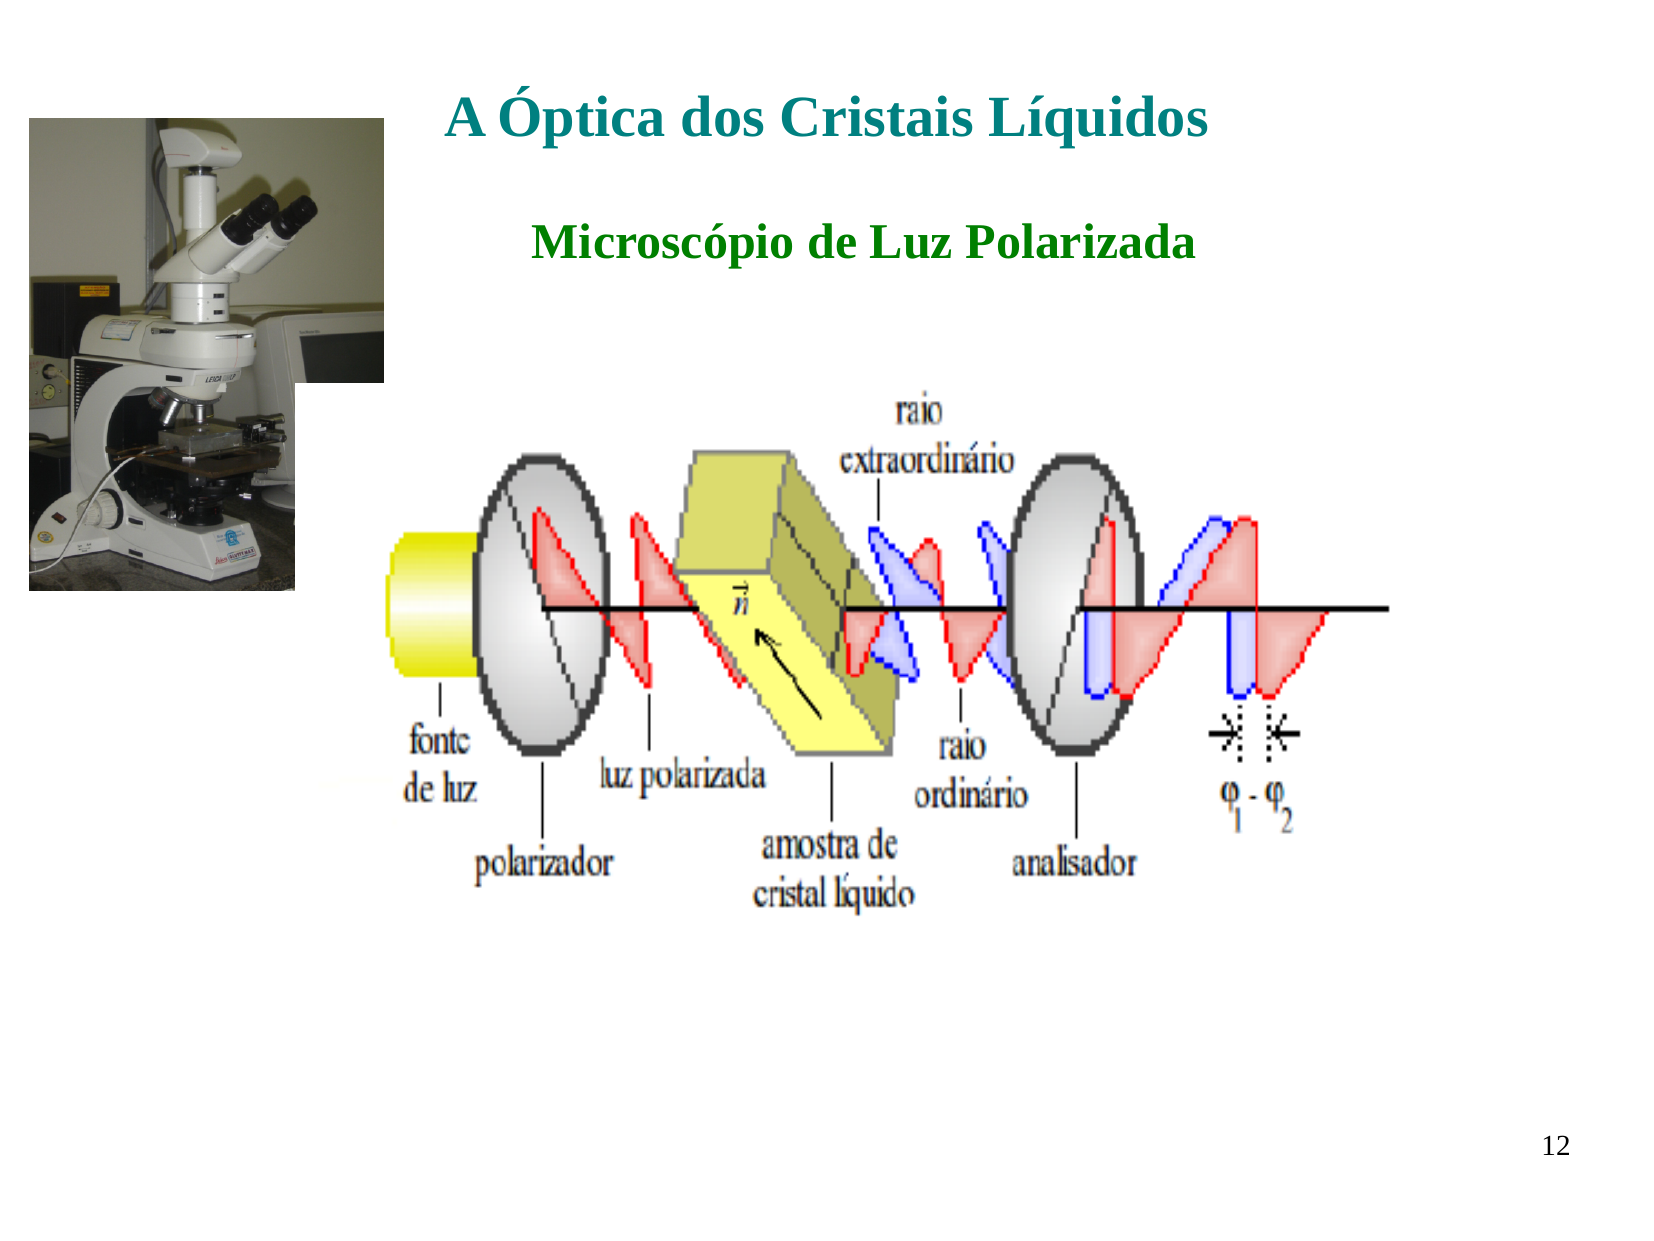

# A Óptica dos Cristais Líquidos
 Microscópio de Luz Polarizada
12